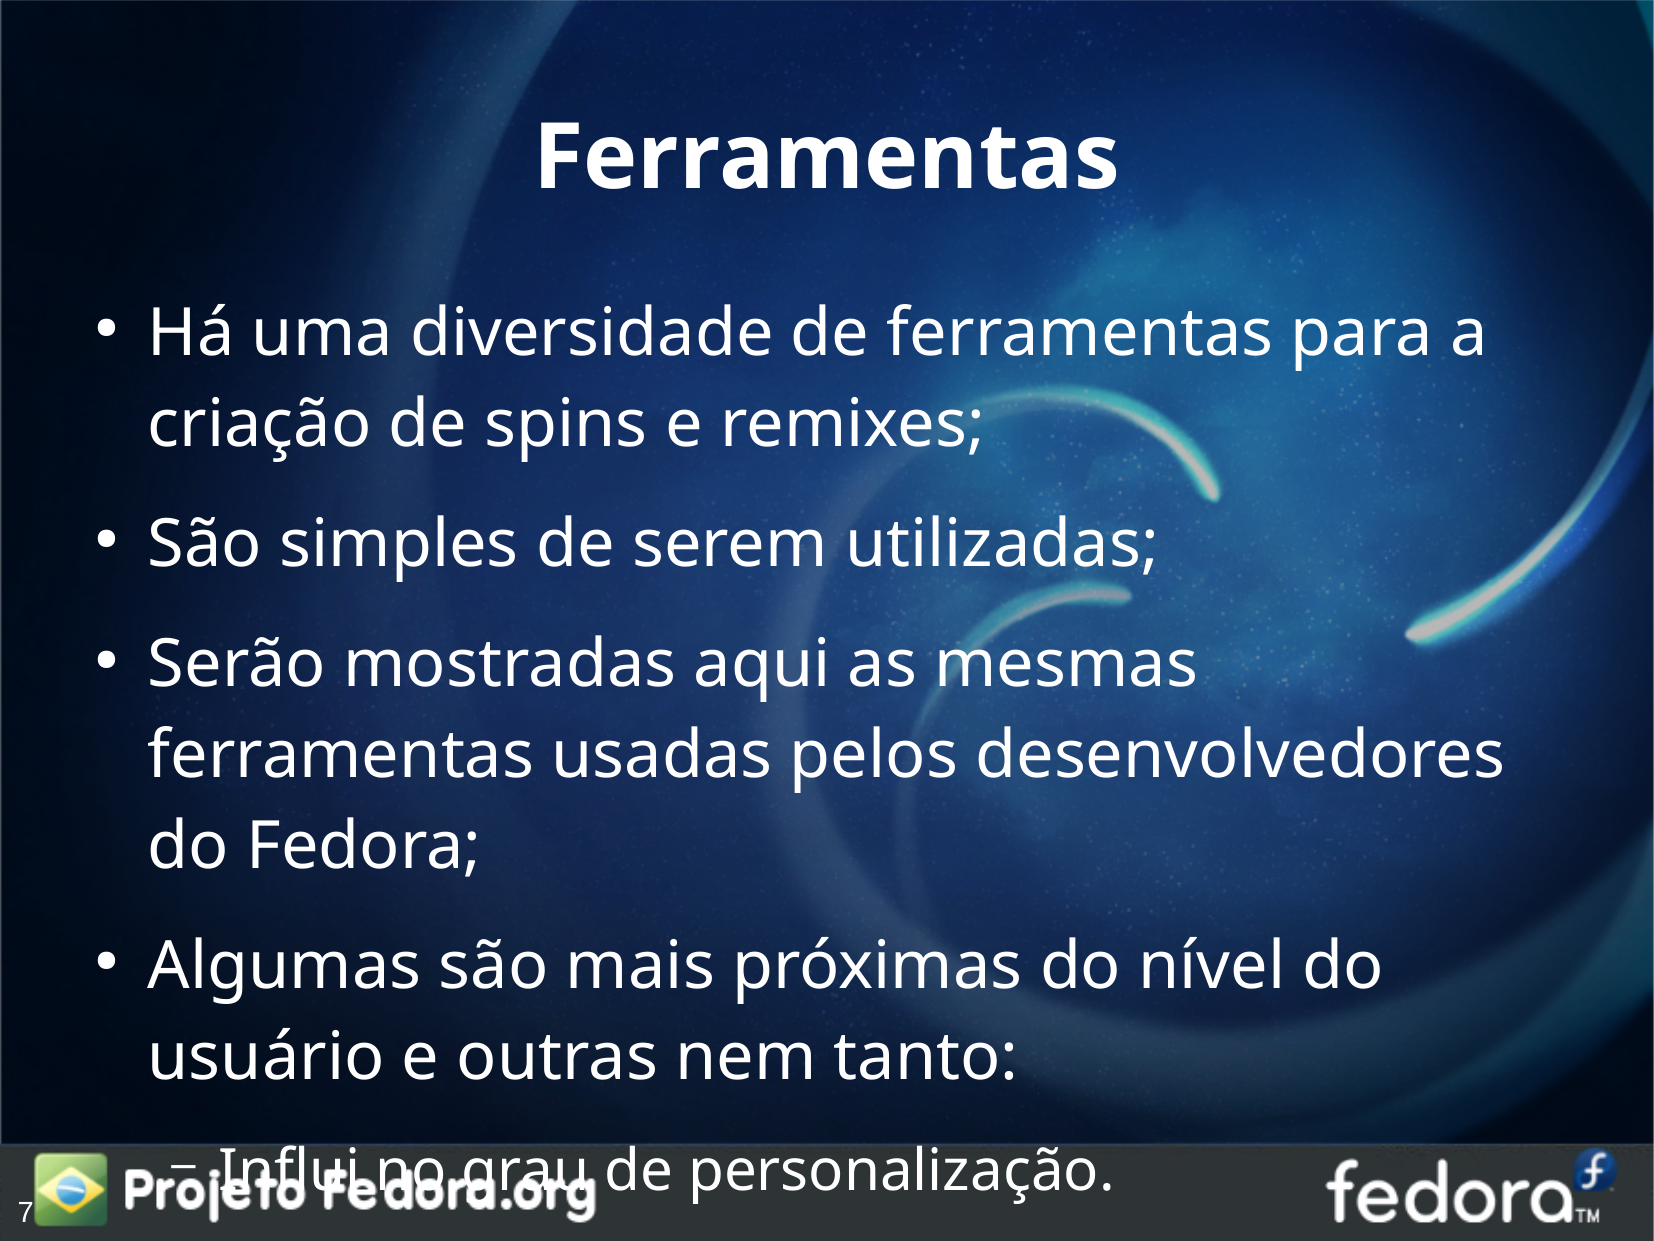

# Ferramentas
Há uma diversidade de ferramentas para a criação de spins e remixes;
São simples de serem utilizadas;
Serão mostradas aqui as mesmas ferramentas usadas pelos desenvolvedores do Fedora;
Algumas são mais próximas do nível do usuário e outras nem tanto:
Influi no grau de personalização.
7